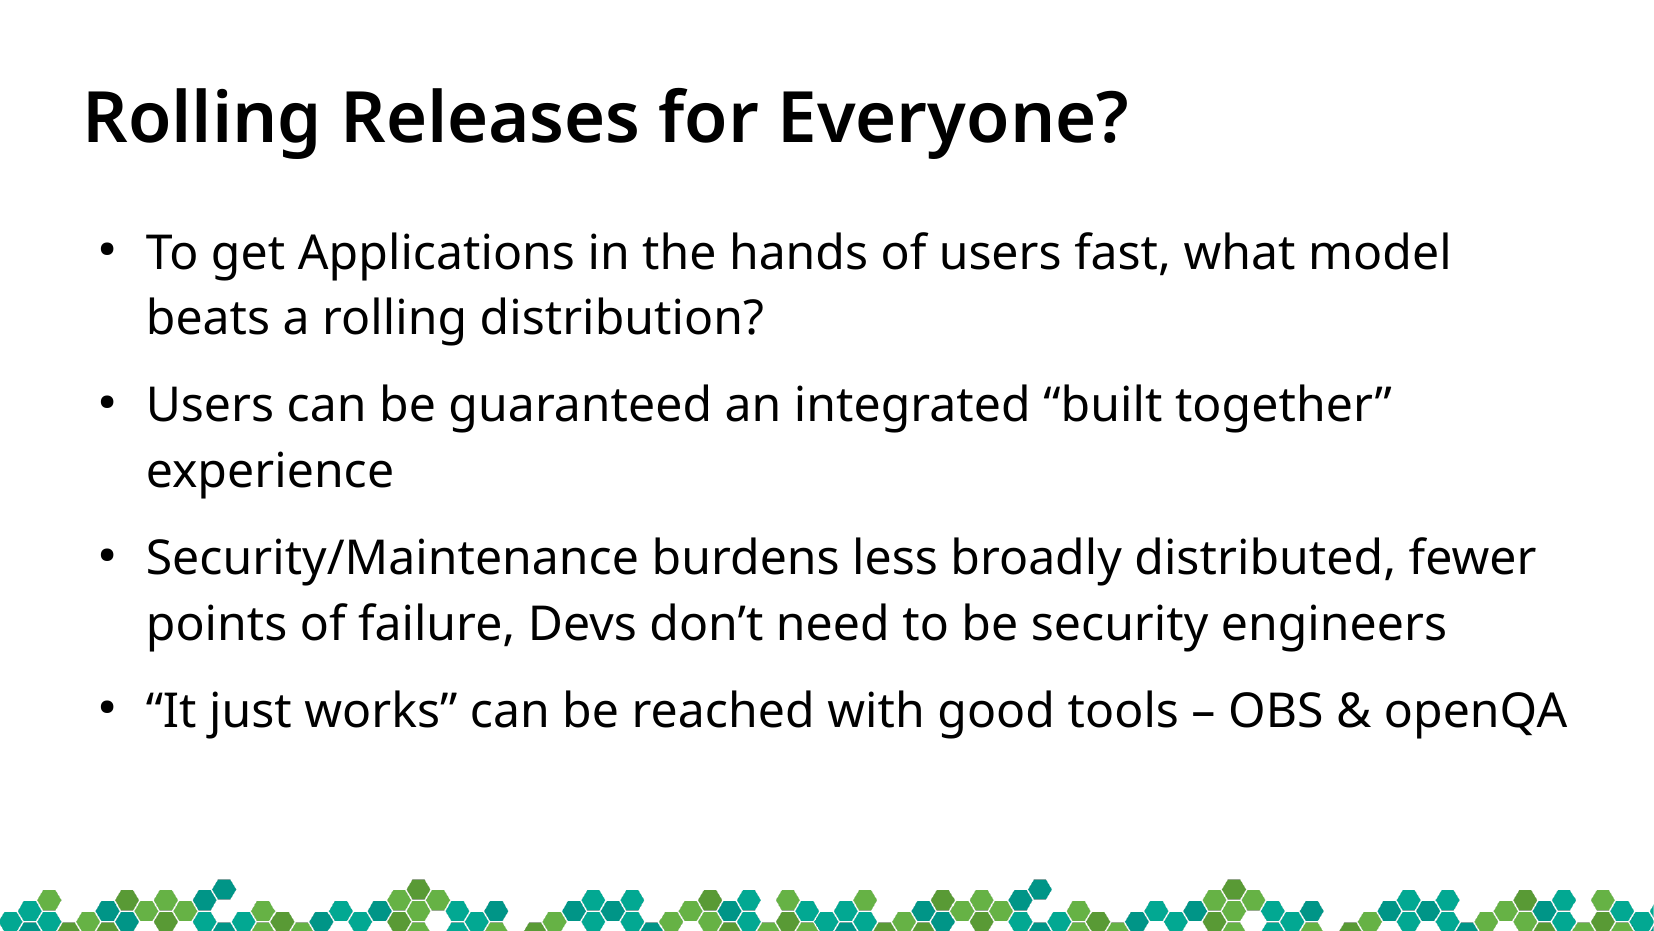

# Rolling Releases for Everyone?
To get Applications in the hands of users fast, what model beats a rolling distribution?
Users can be guaranteed an integrated “built together” experience
Security/Maintenance burdens less broadly distributed, fewer points of failure, Devs don’t need to be security engineers
“It just works” can be reached with good tools – OBS & openQA